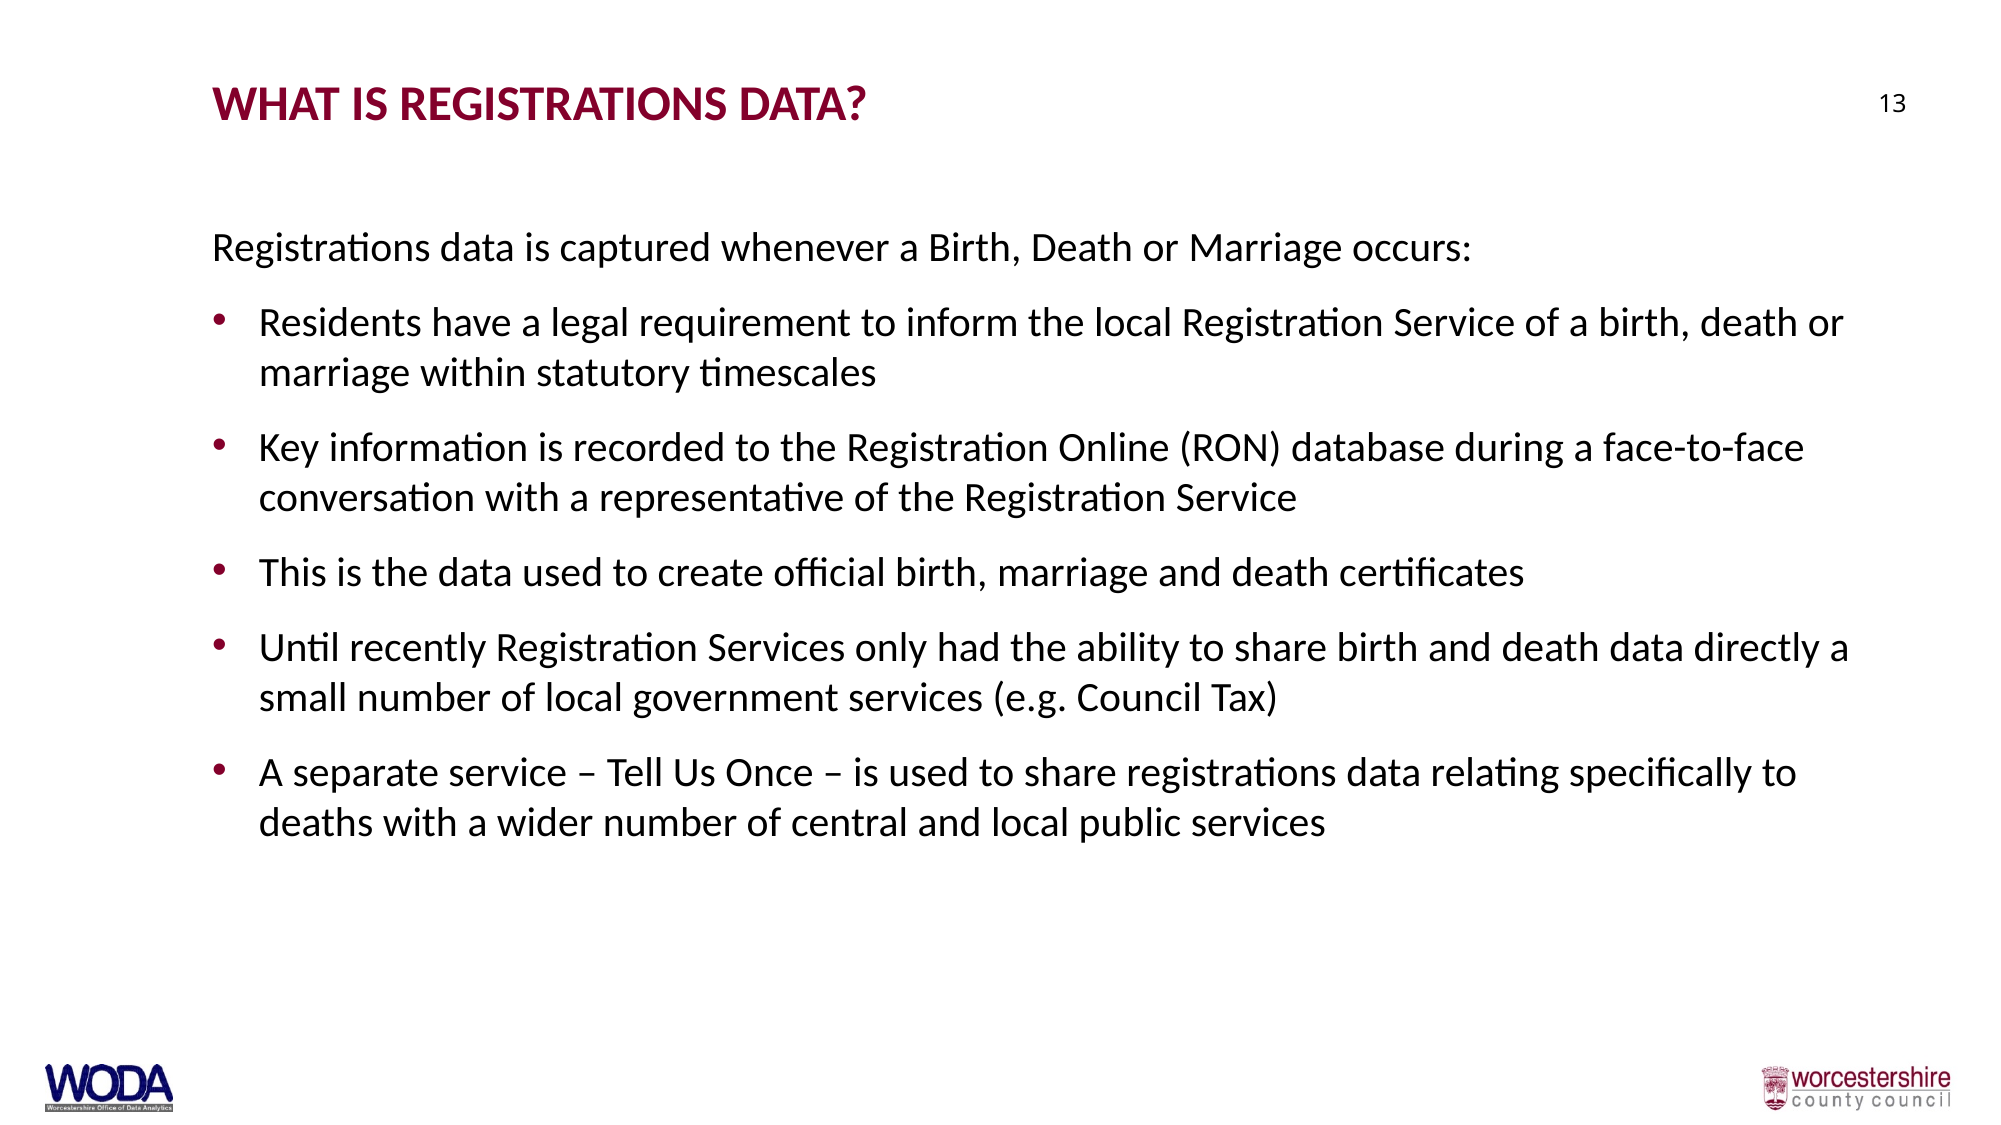

# WHAT IS REGISTRATIONS DATA?
Registrations data is captured whenever a Birth, Death or Marriage occurs:
Residents have a legal requirement to inform the local Registration Service of a birth, death or marriage within statutory timescales
Key information is recorded to the Registration Online (RON) database during a face-to-face conversation with a representative of the Registration Service
This is the data used to create official birth, marriage and death certificates
Until recently Registration Services only had the ability to share birth and death data directly a small number of local government services (e.g. Council Tax)
A separate service – Tell Us Once – is used to share registrations data relating specifically to deaths with a wider number of central and local public services